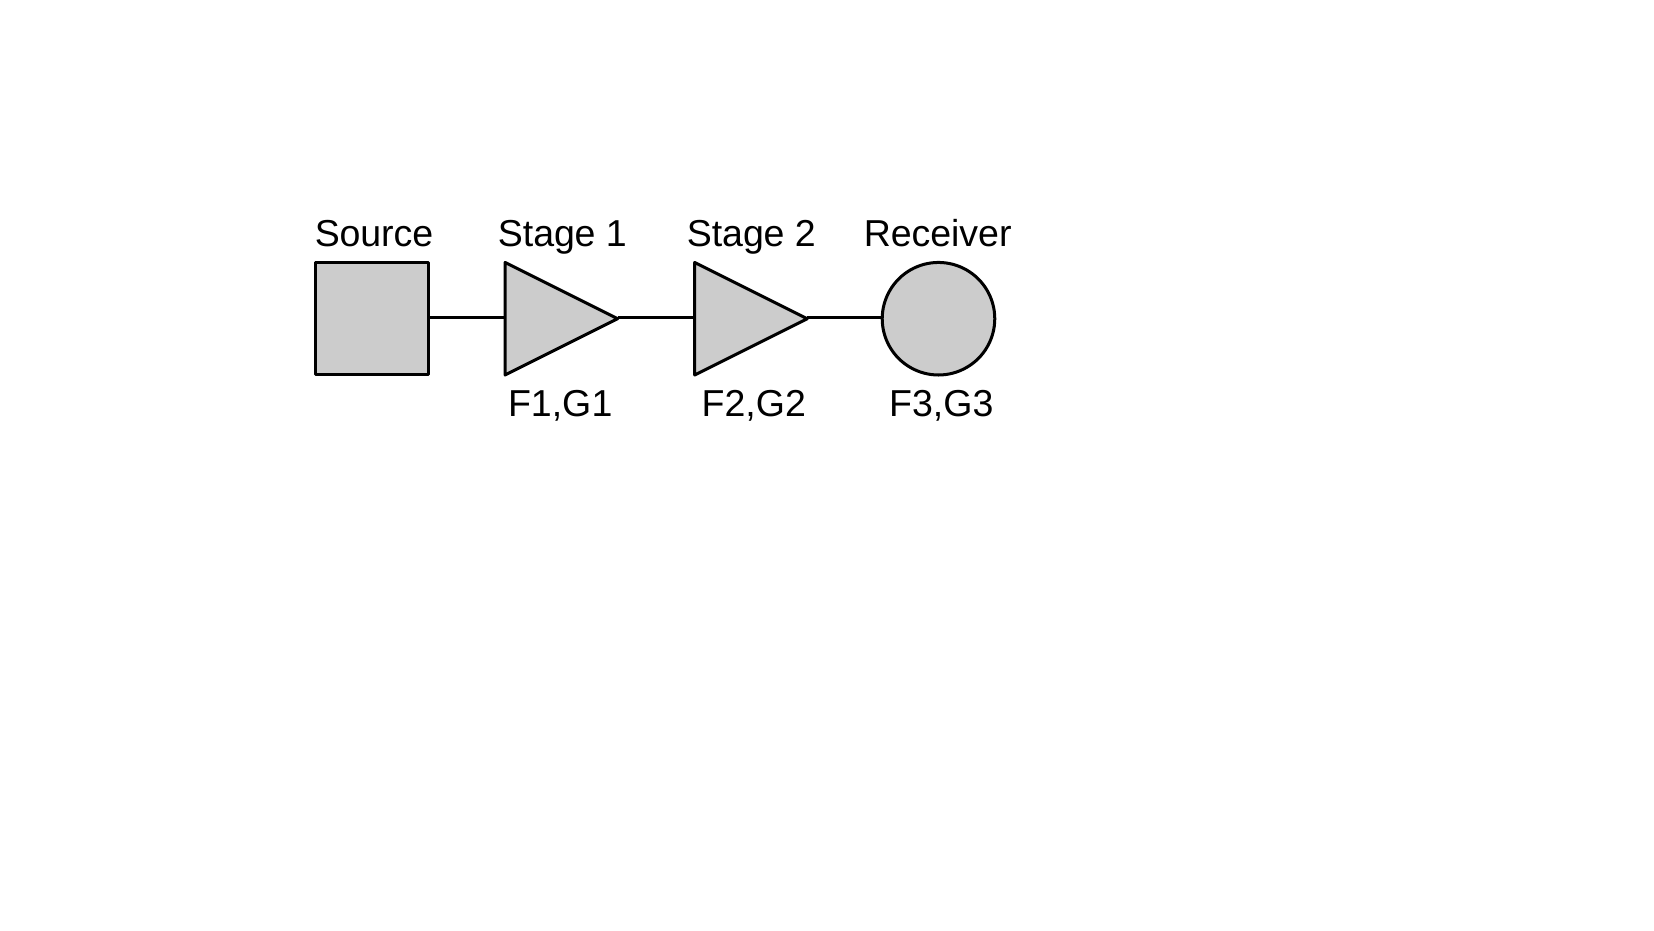

Source
Stage 1
Stage 2
Receiver
F1,G1
F2,G2
F3,G3